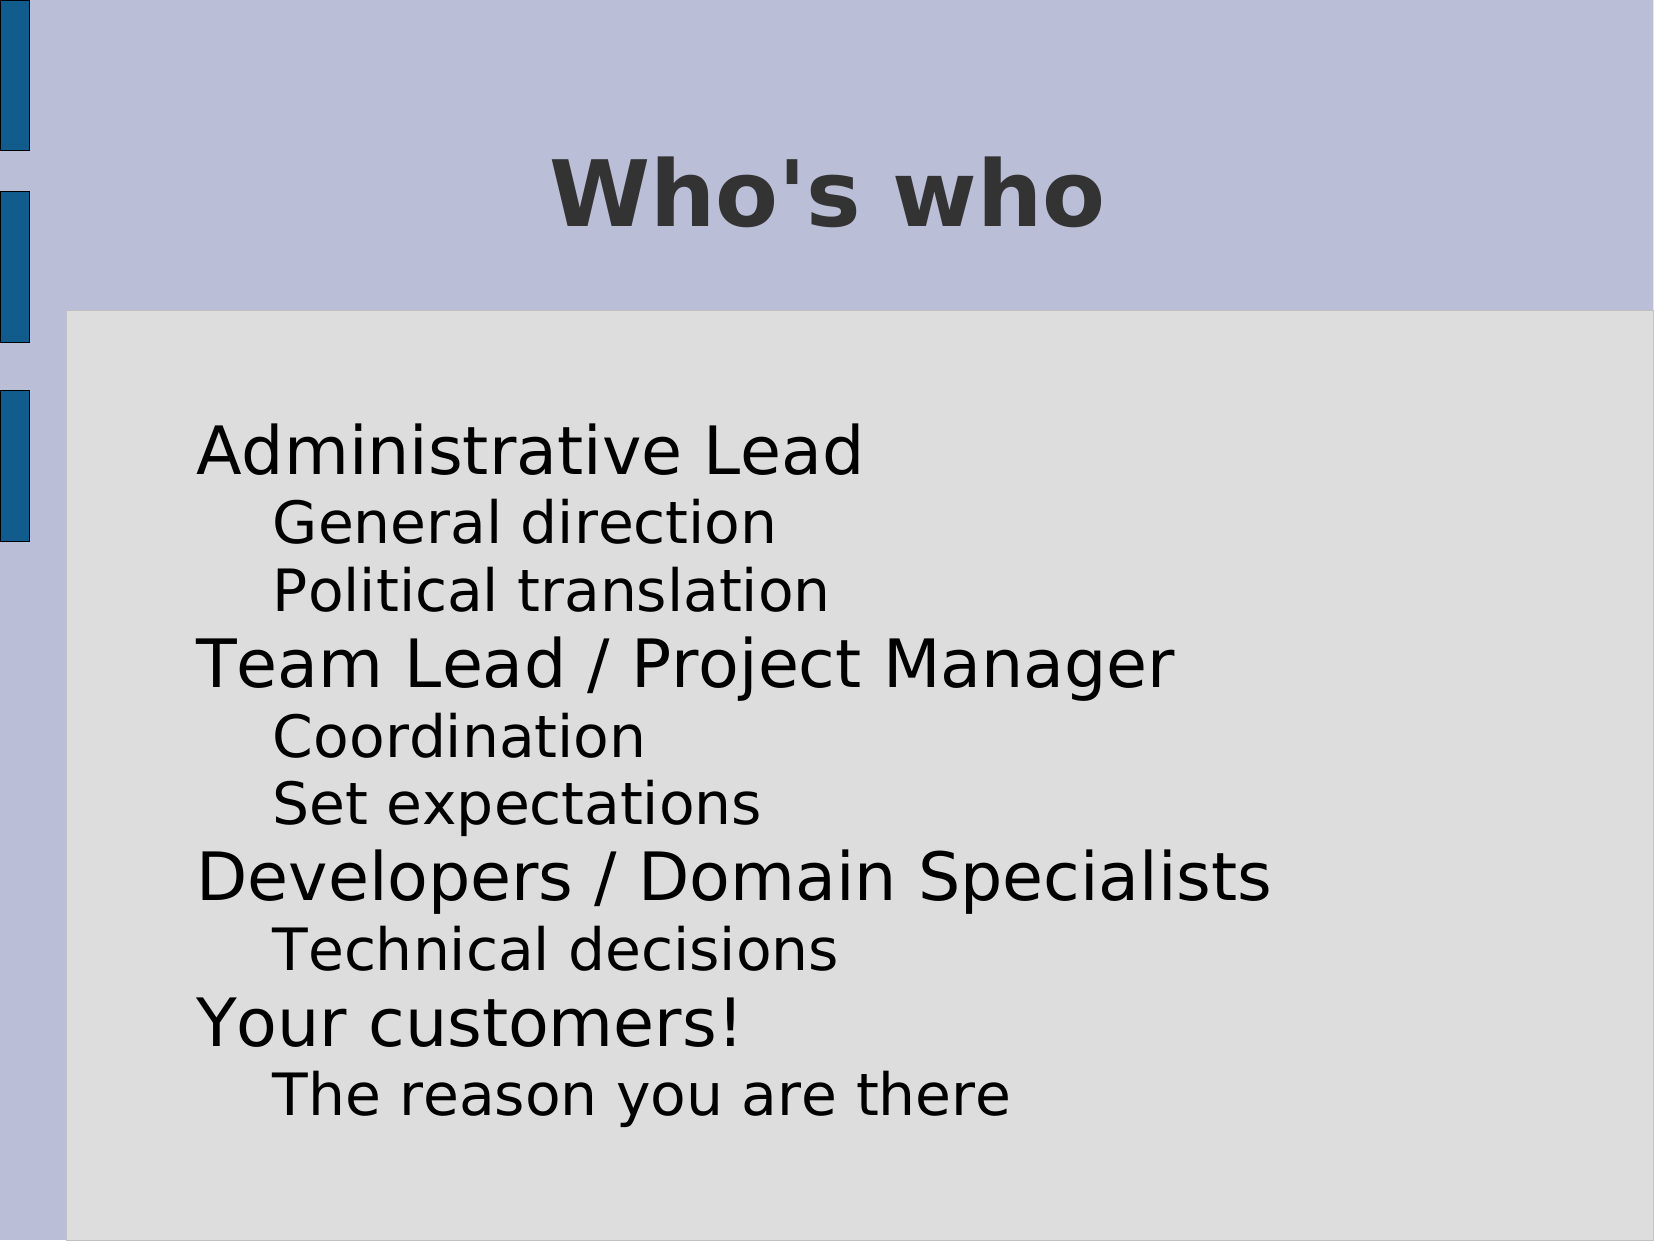

# Who's who
Administrative Lead
General direction
Political translation
Team Lead / Project Manager
Coordination
Set expectations
Developers / Domain Specialists
Technical decisions
Your customers!
The reason you are there